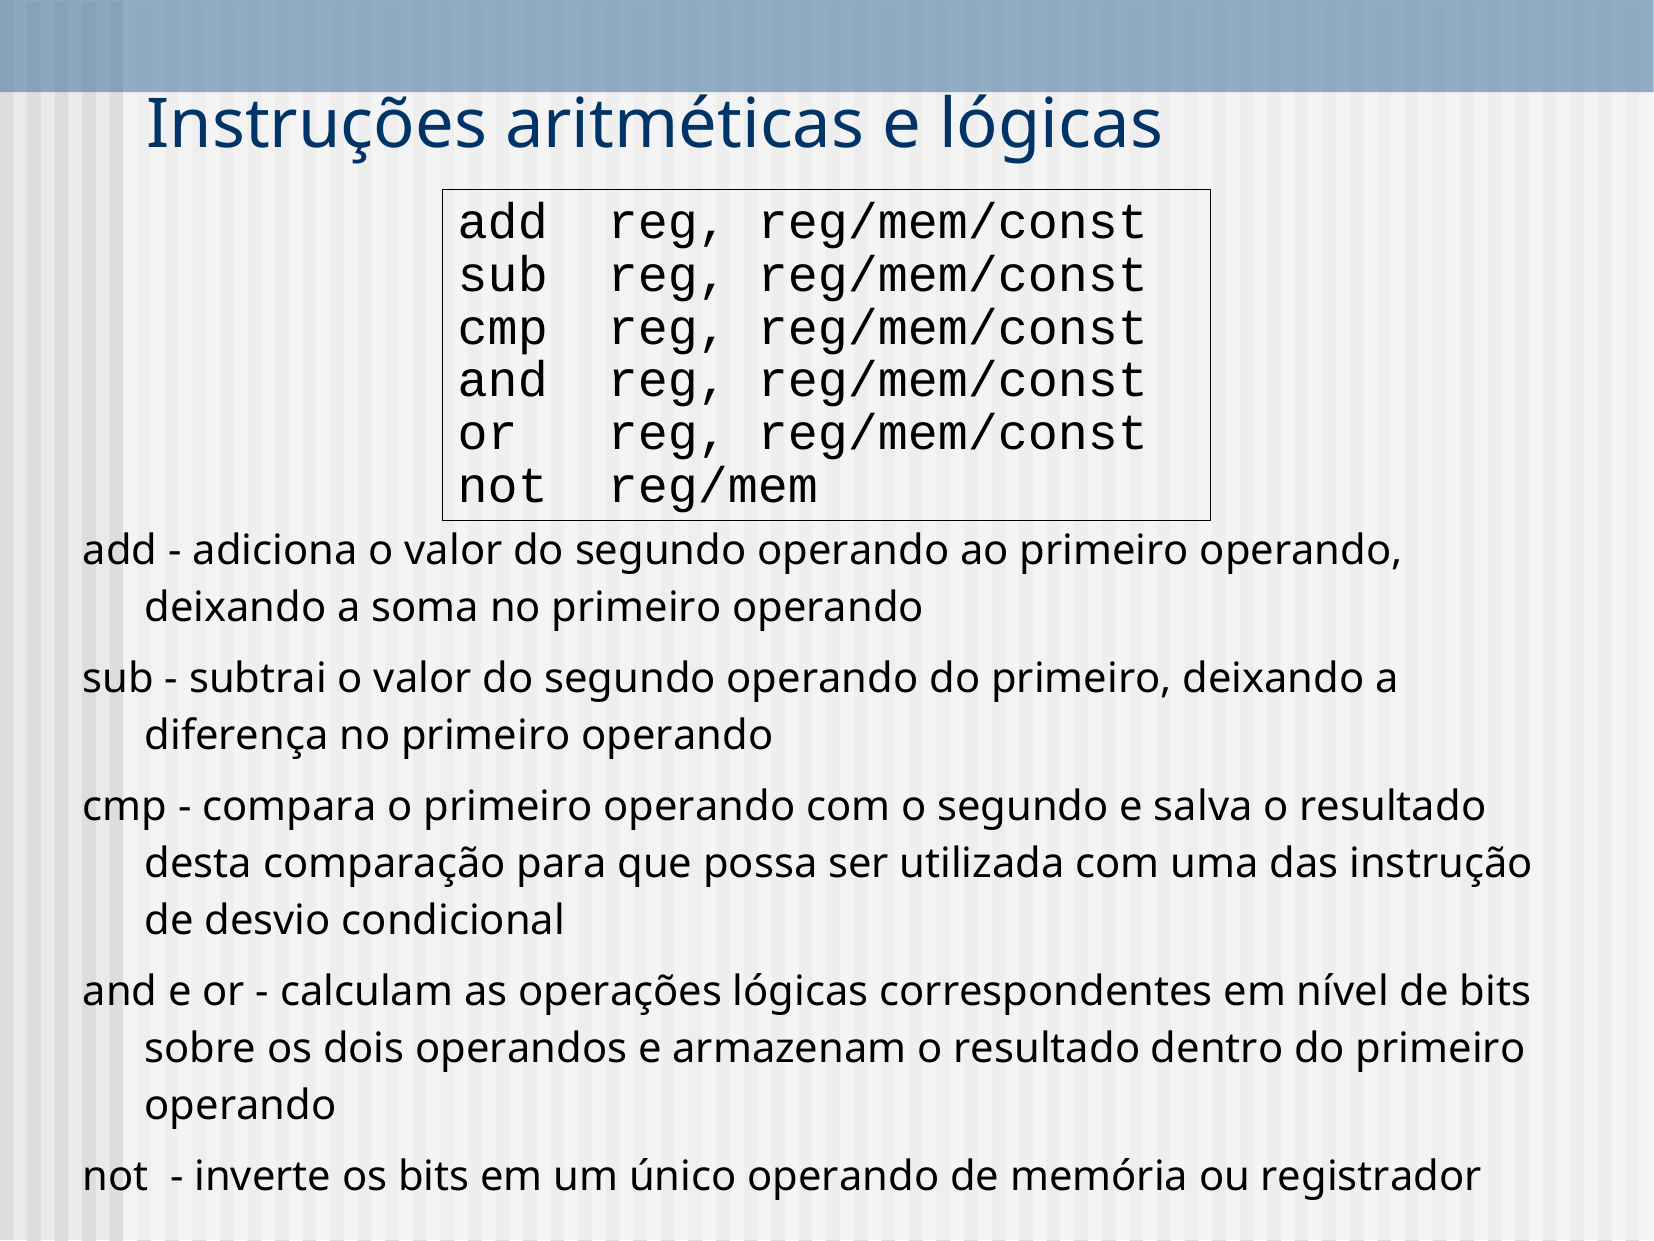

# Instruções aritméticas e lógicas
add reg, reg/mem/const
sub reg, reg/mem/const
cmp reg, reg/mem/const
and reg, reg/mem/const
or reg, reg/mem/const
not reg/mem
add - adiciona o valor do segundo operando ao primeiro operando, deixando a soma no primeiro operando
sub - subtrai o valor do segundo operando do primeiro, deixando a diferença no primeiro operando
cmp - compara o primeiro operando com o segundo e salva o resultado desta comparação para que possa ser utilizada com uma das instrução de desvio condicional
and e or - calculam as operações lógicas correspondentes em nível de bits sobre os dois operandos e armazenam o resultado dentro do primeiro operando
not - inverte os bits em um único operando de memória ou registrador